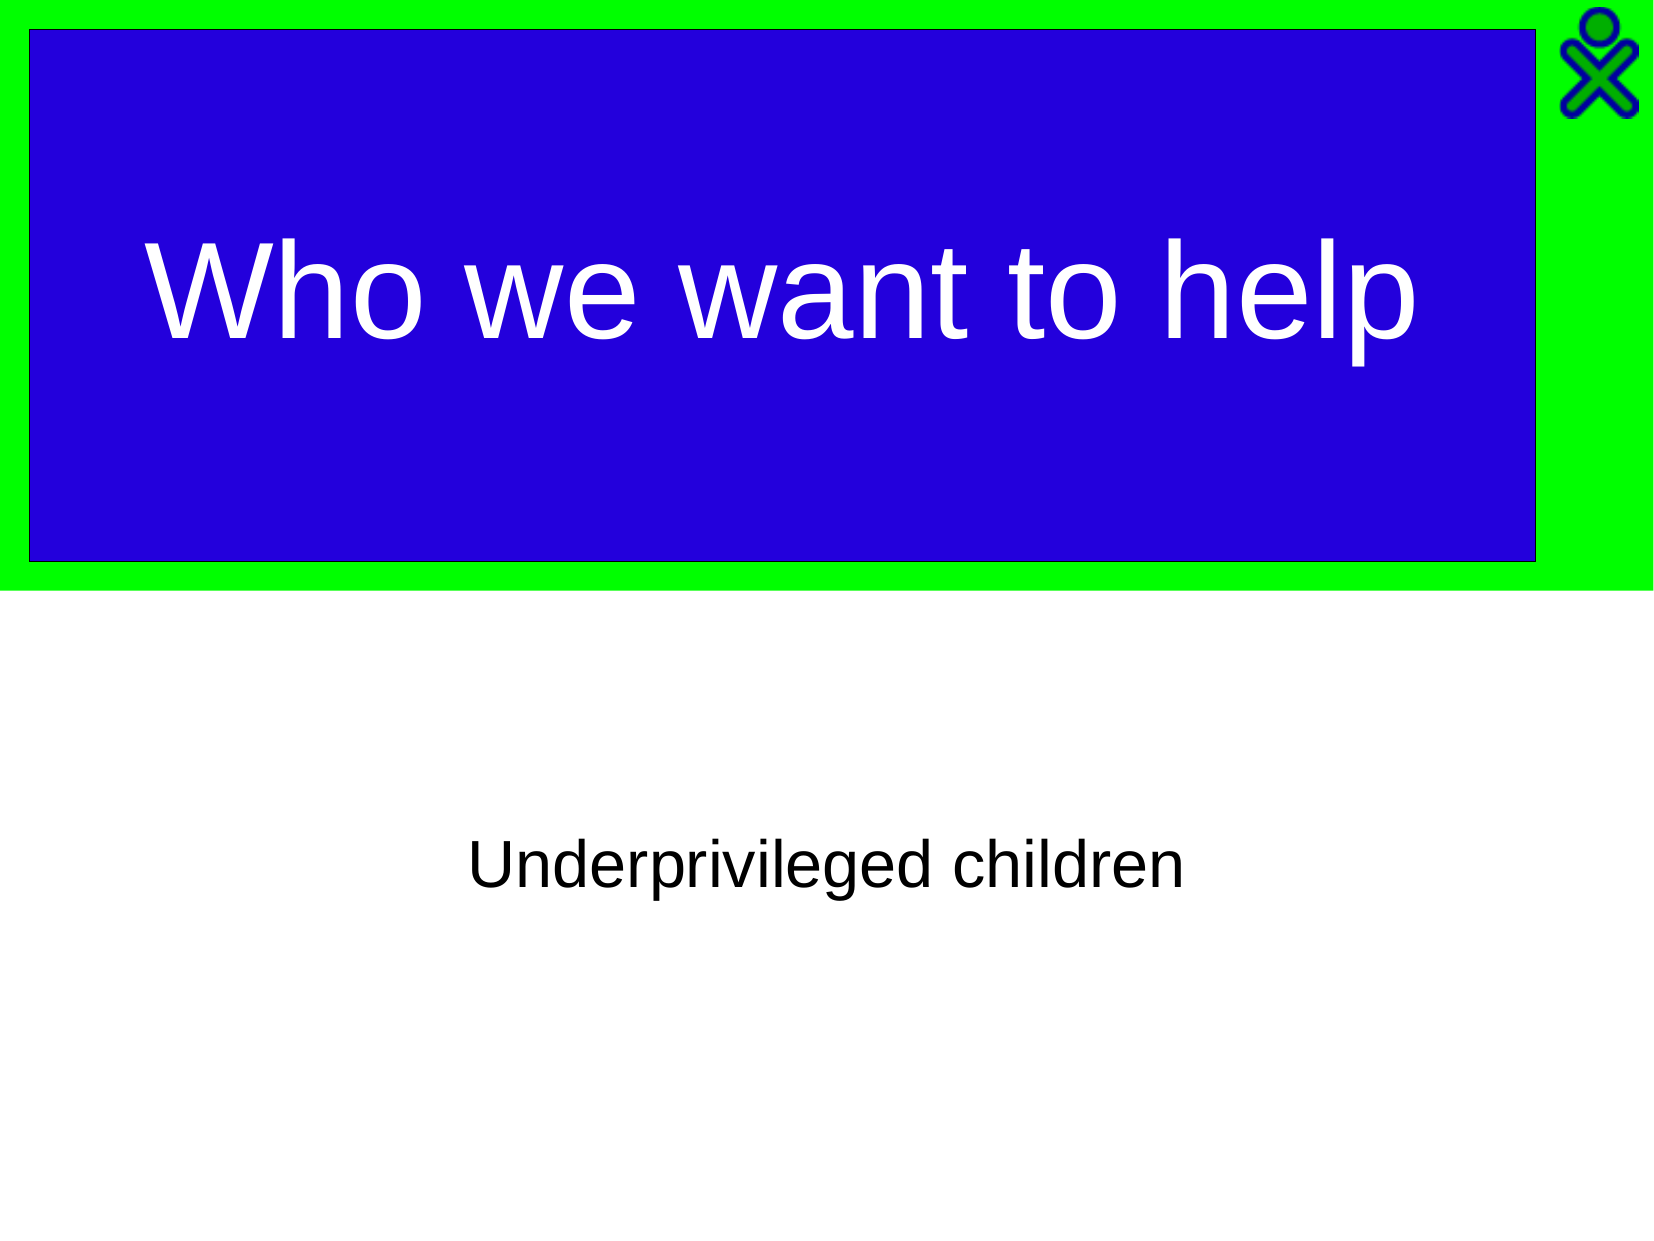

# Who we want to help
Underprivileged children